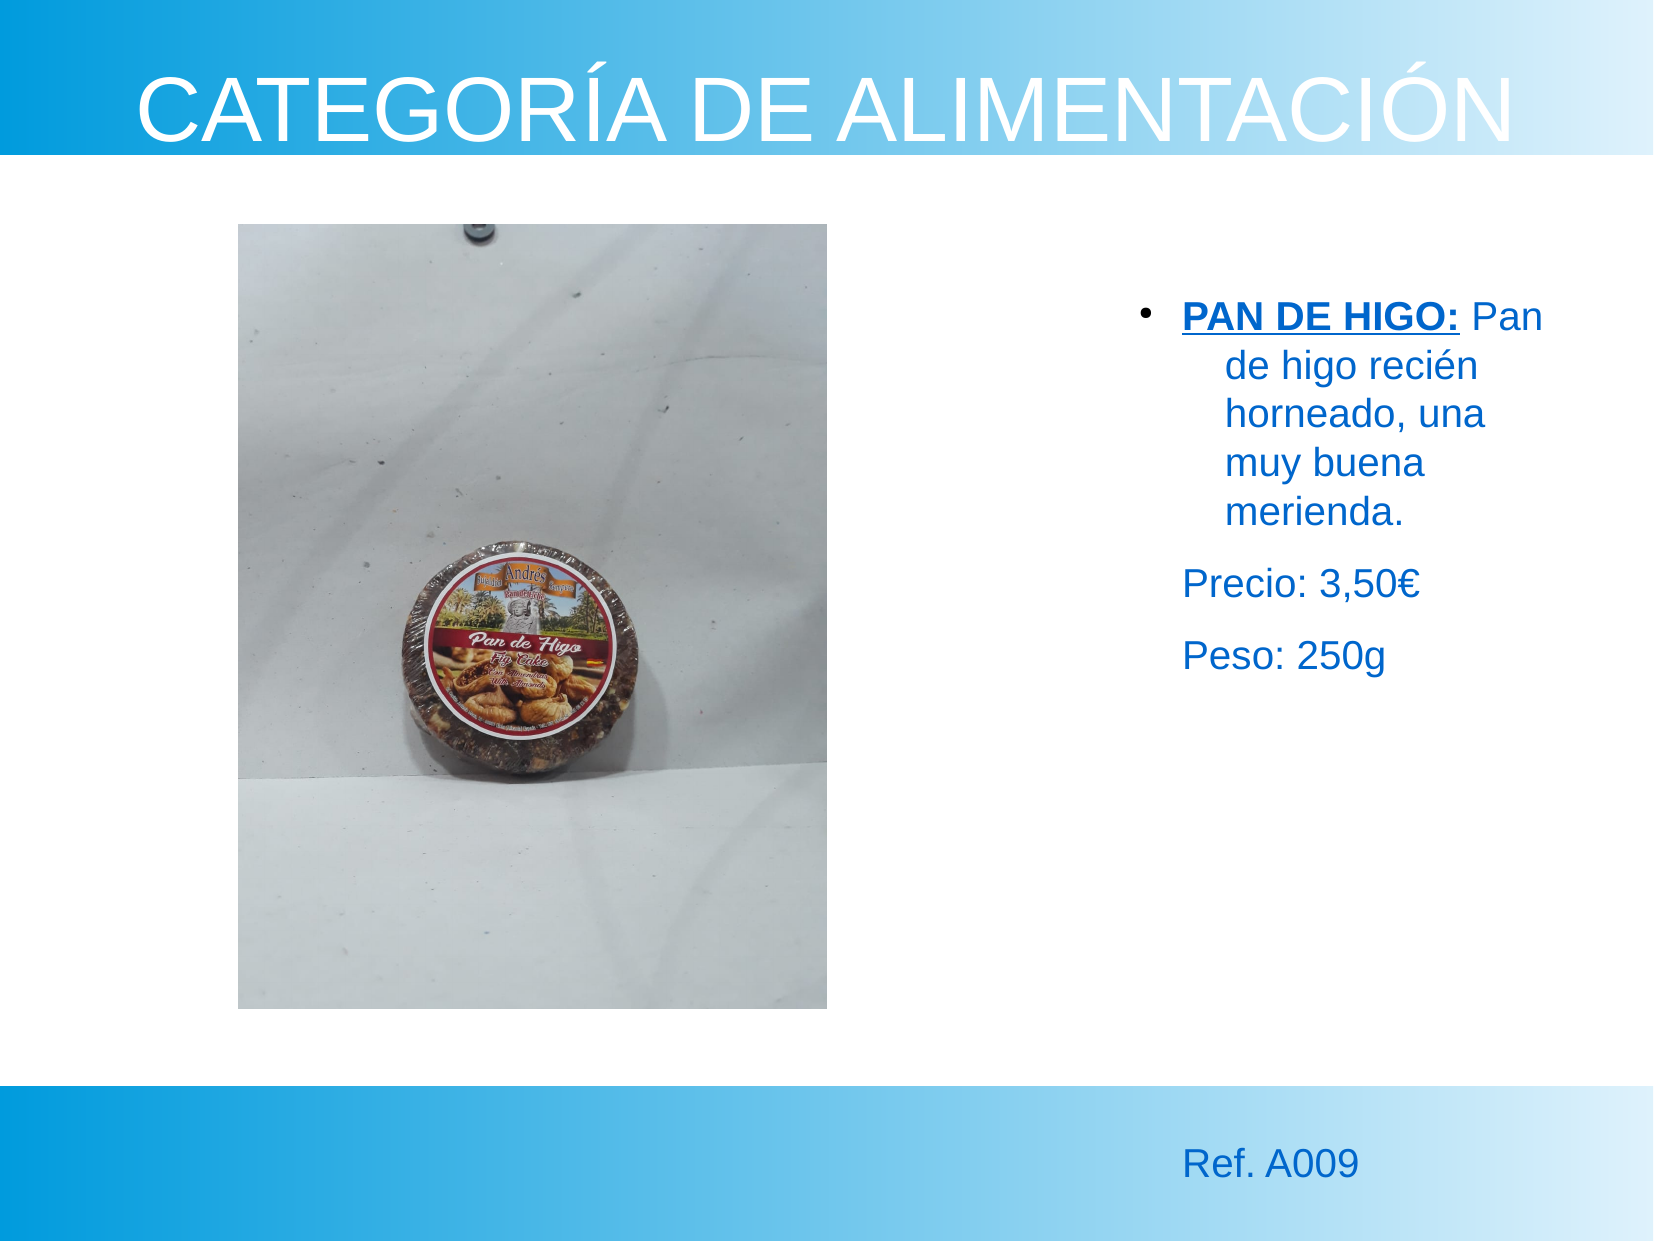

# CATEGORÍA DE ALIMENTACIÓN
PAN DE HIGO: Pan de higo recién horneado, una muy buena merienda.
Precio: 3,50€
Peso: 250g
Ref. A009